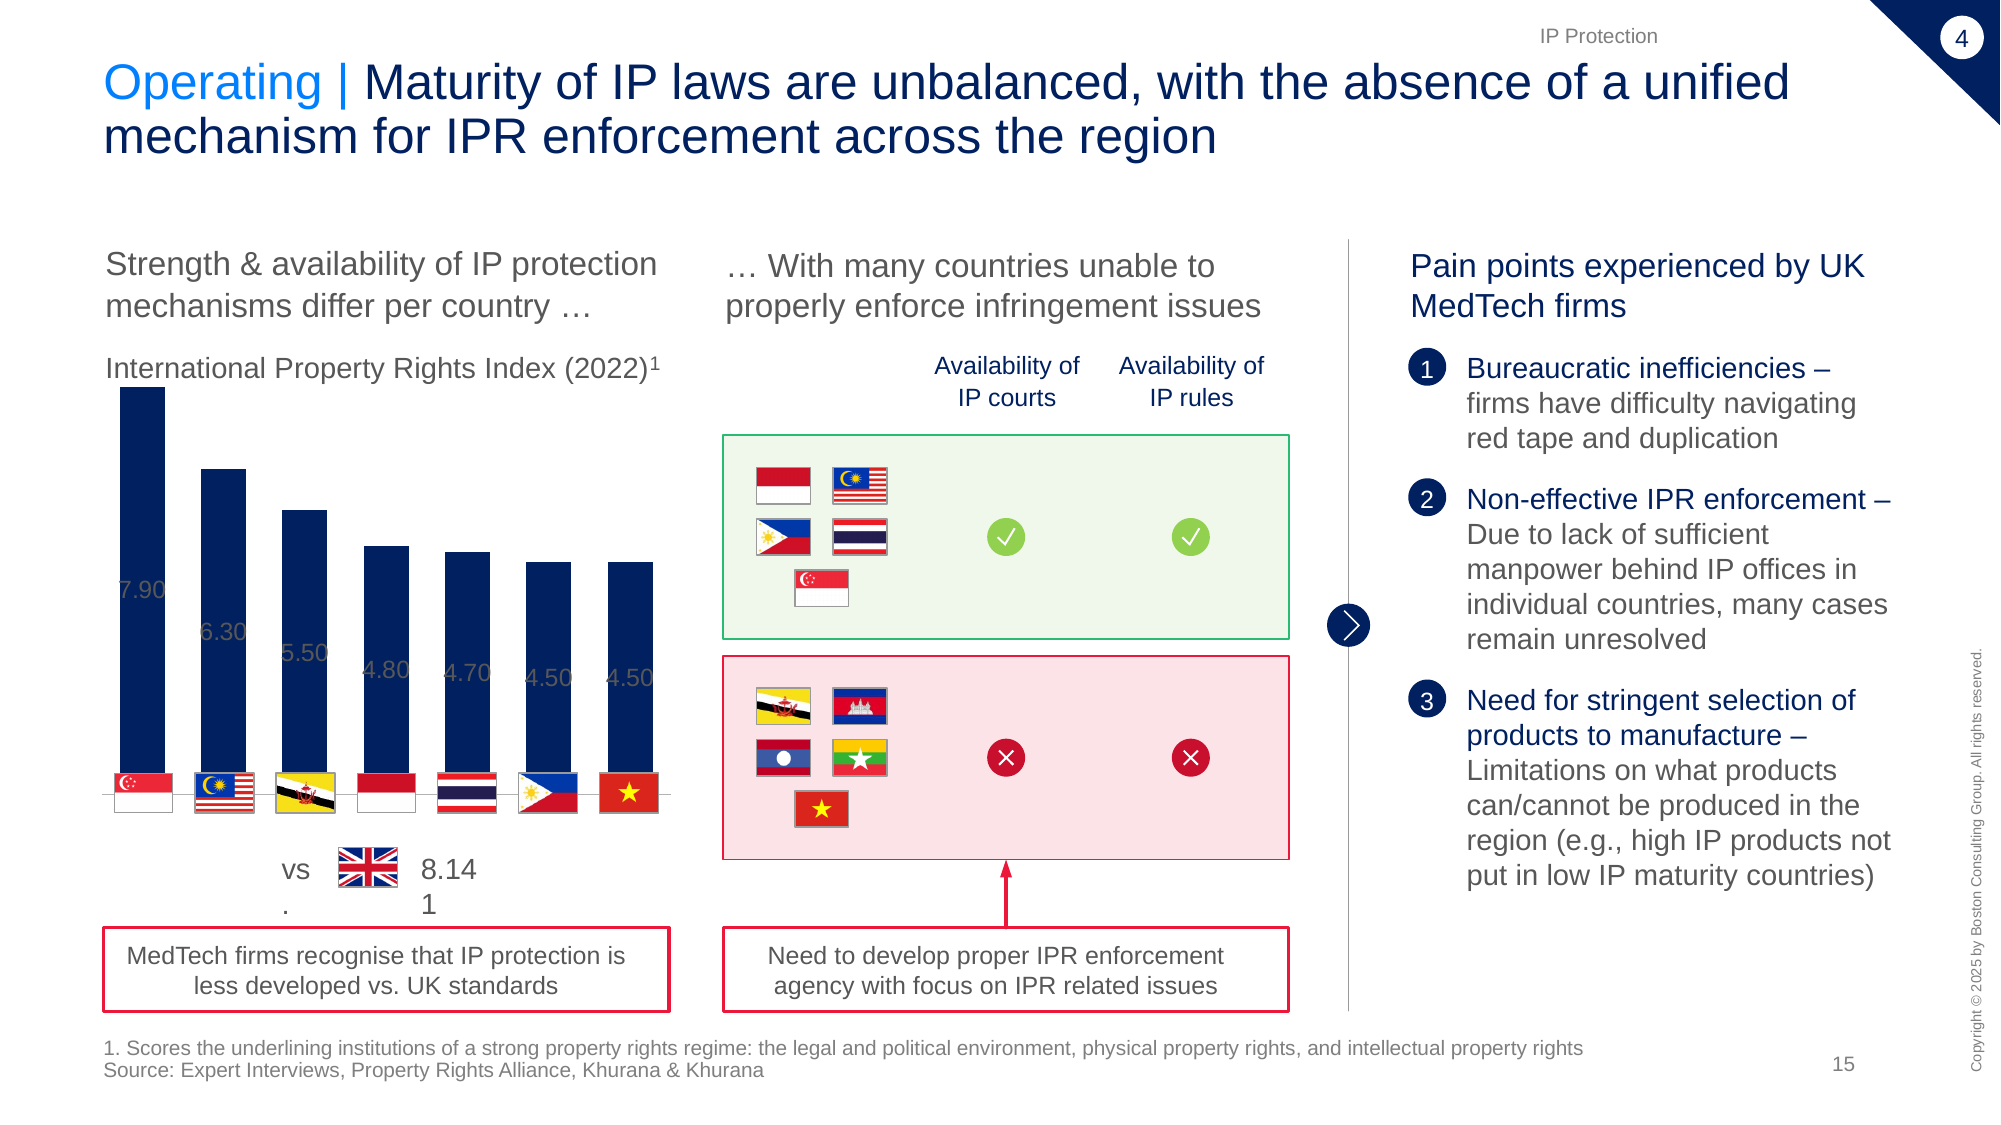

IP Protection
4
# Operating | Maturity of IP laws are unbalanced, with the absence of a unified mechanism for IPR enforcement across the region
Strength & availability of IP protection
mechanisms differ per country …
… With many countries unable to properly enforce infringement issues
Pain points experienced by UK MedTech firms
International Property Rights Index (2022)1
Availability of
IP courts
Availability of
IP rules
1
Bureaucratic inefficiencies – firms have difficulty navigating red tape and duplication
### Chart
| Category | Series1 |
|---|---|
| 1 | 7.9 |
| 2 | 6.3 |
| 3 | 5.5 |
| 4 | 4.8 |
| 5 | 4.7 |
| 6 | 4.5 |
| 7 | 4.5 |
2
Non-effective IPR enforcement – Due to lack of sufficient manpower behind IP offices in individual countries, many cases remain unresolved
3
Need for stringent selection of products to manufacture – Limitations on what products can/cannot be produced in the region (e.g., high IP products not put in low IP maturity countries)
vs.
8.141
MedTech firms recognise that IP protection is
less developed vs. UK standards
Need to develop proper IPR enforcement agency with focus on IPR related issues
1. Scores the underlining institutions of a strong property rights regime: the legal and political environment, physical property rights, and intellectual property rights
Source: Expert Interviews, Property Rights Alliance, Khurana & Khurana